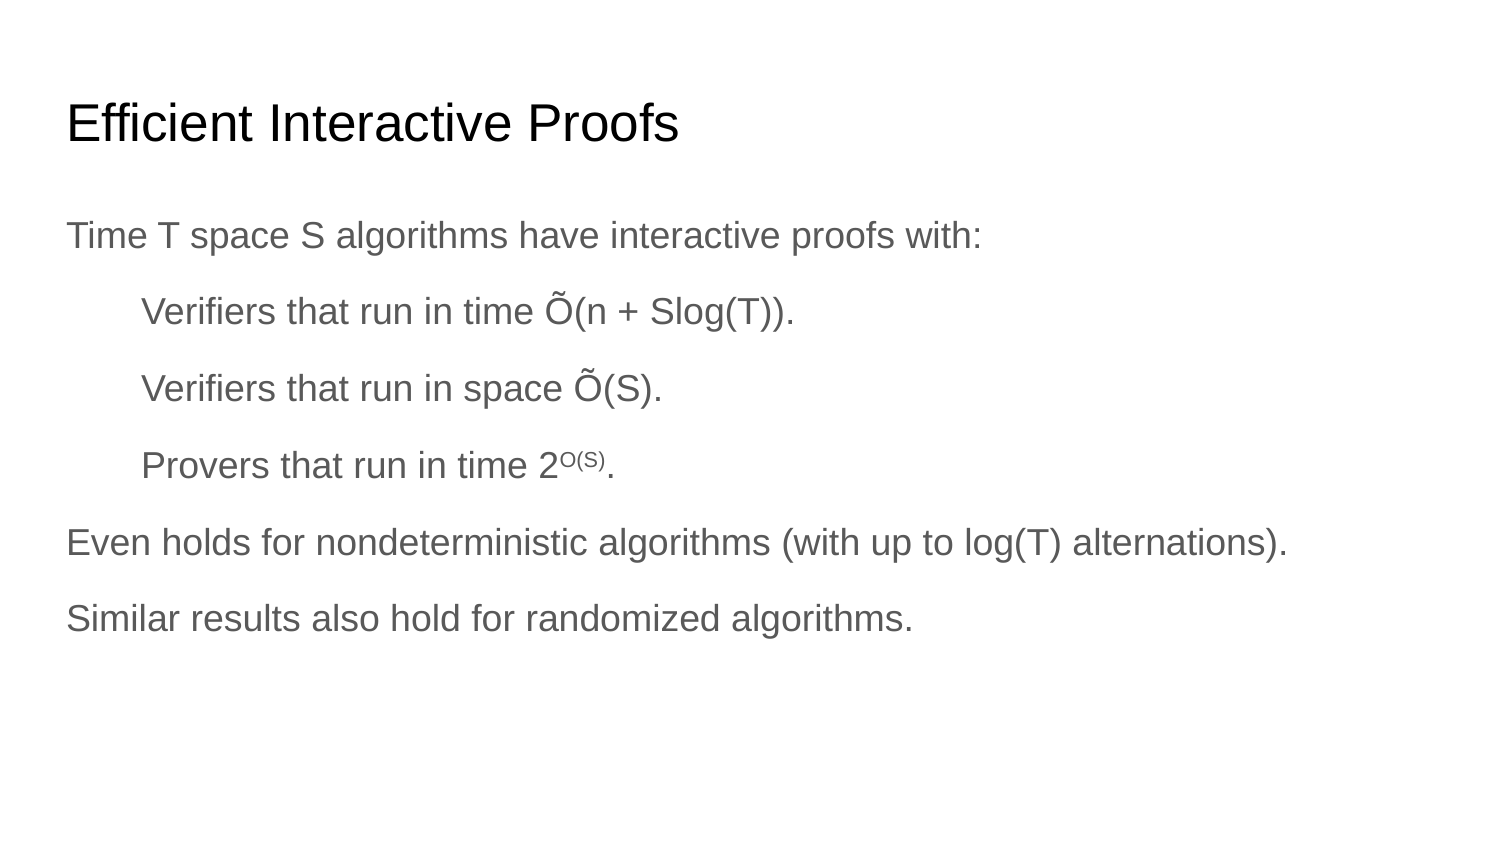

# Efficient Interactive Proofs
Time T space S algorithms have interactive proofs with:
Verifiers that run in time Õ(n + Slog(T)).
Verifiers that run in space Õ(S).
Provers that run in time 2O(S).
Even holds for nondeterministic algorithms (with up to log(T) alternations).
Similar results also hold for randomized algorithms.